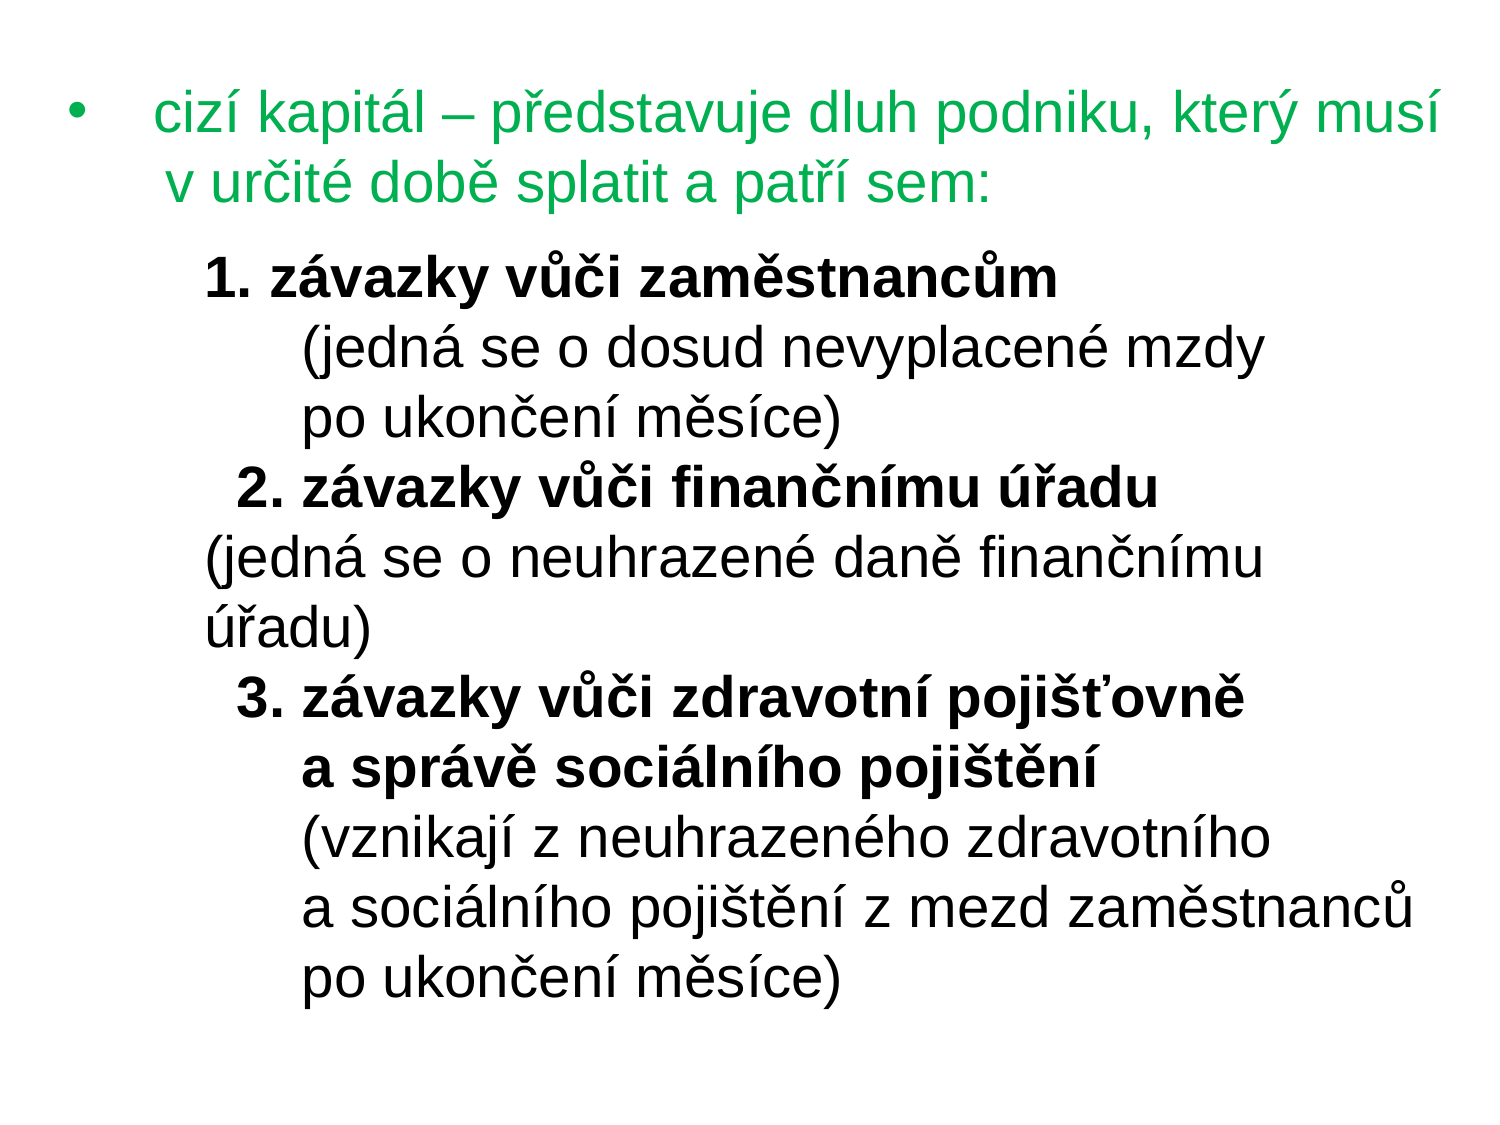

cizí kapitál – představuje dluh podniku, který musí
 v určité době splatit a patří sem:
1. závazky vůči zaměstnancům
 (jedná se o dosud nevyplacené mzdy
 po ukončení měsíce)
 2. závazky vůči finančnímu úřadu
(jedná se o neuhrazené daně finančnímu úřadu)
 3. závazky vůči zdravotní pojišťovně
 a správě sociálního pojištění
 (vznikají z neuhrazeného zdravotního
 a sociálního pojištění z mezd zaměstnanců
 po ukončení měsíce)